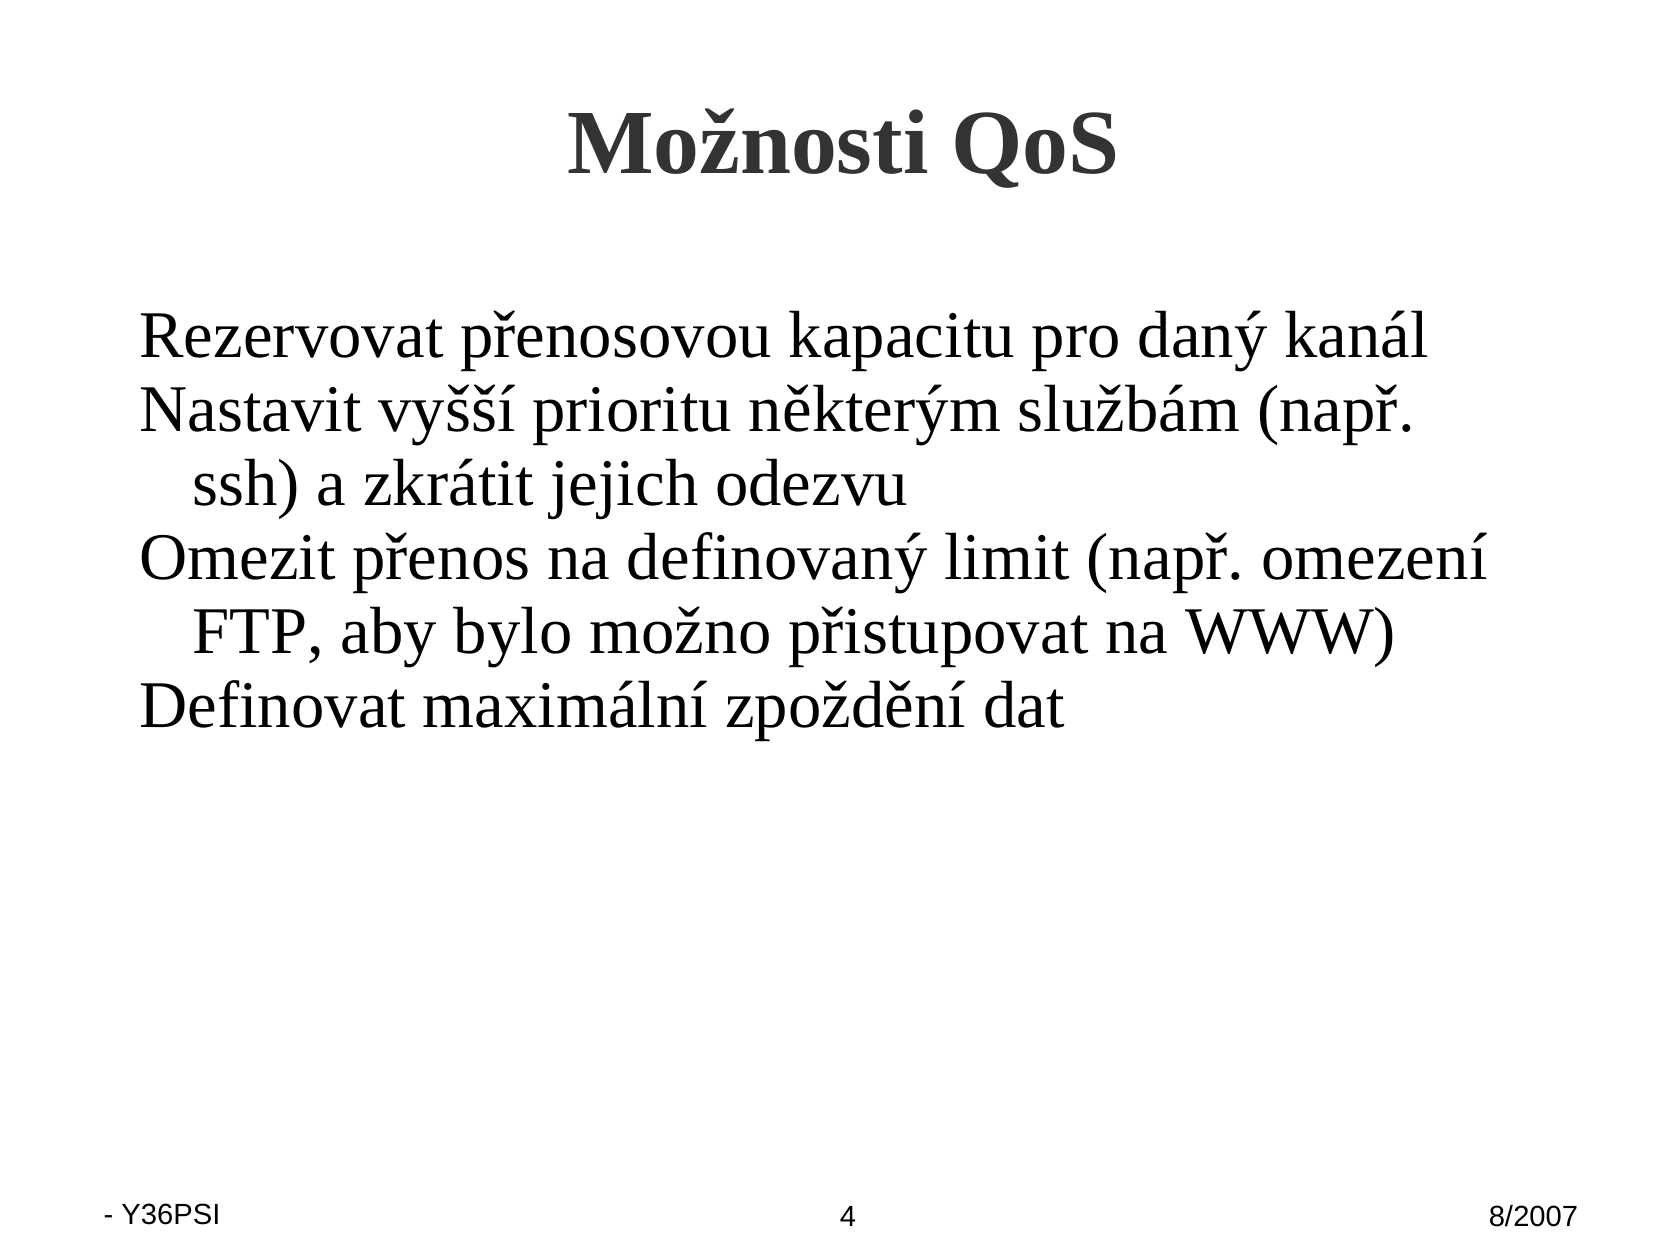

# Možnosti QoS
Rezervovat přenosovou kapacitu pro daný kanál
Nastavit vyšší prioritu některým službám (např. ssh) a zkrátit jejich odezvu
Omezit přenos na definovaný limit (např. omezení FTP, aby bylo možno přistupovat na WWW)
Definovat maximální zpoždění dat